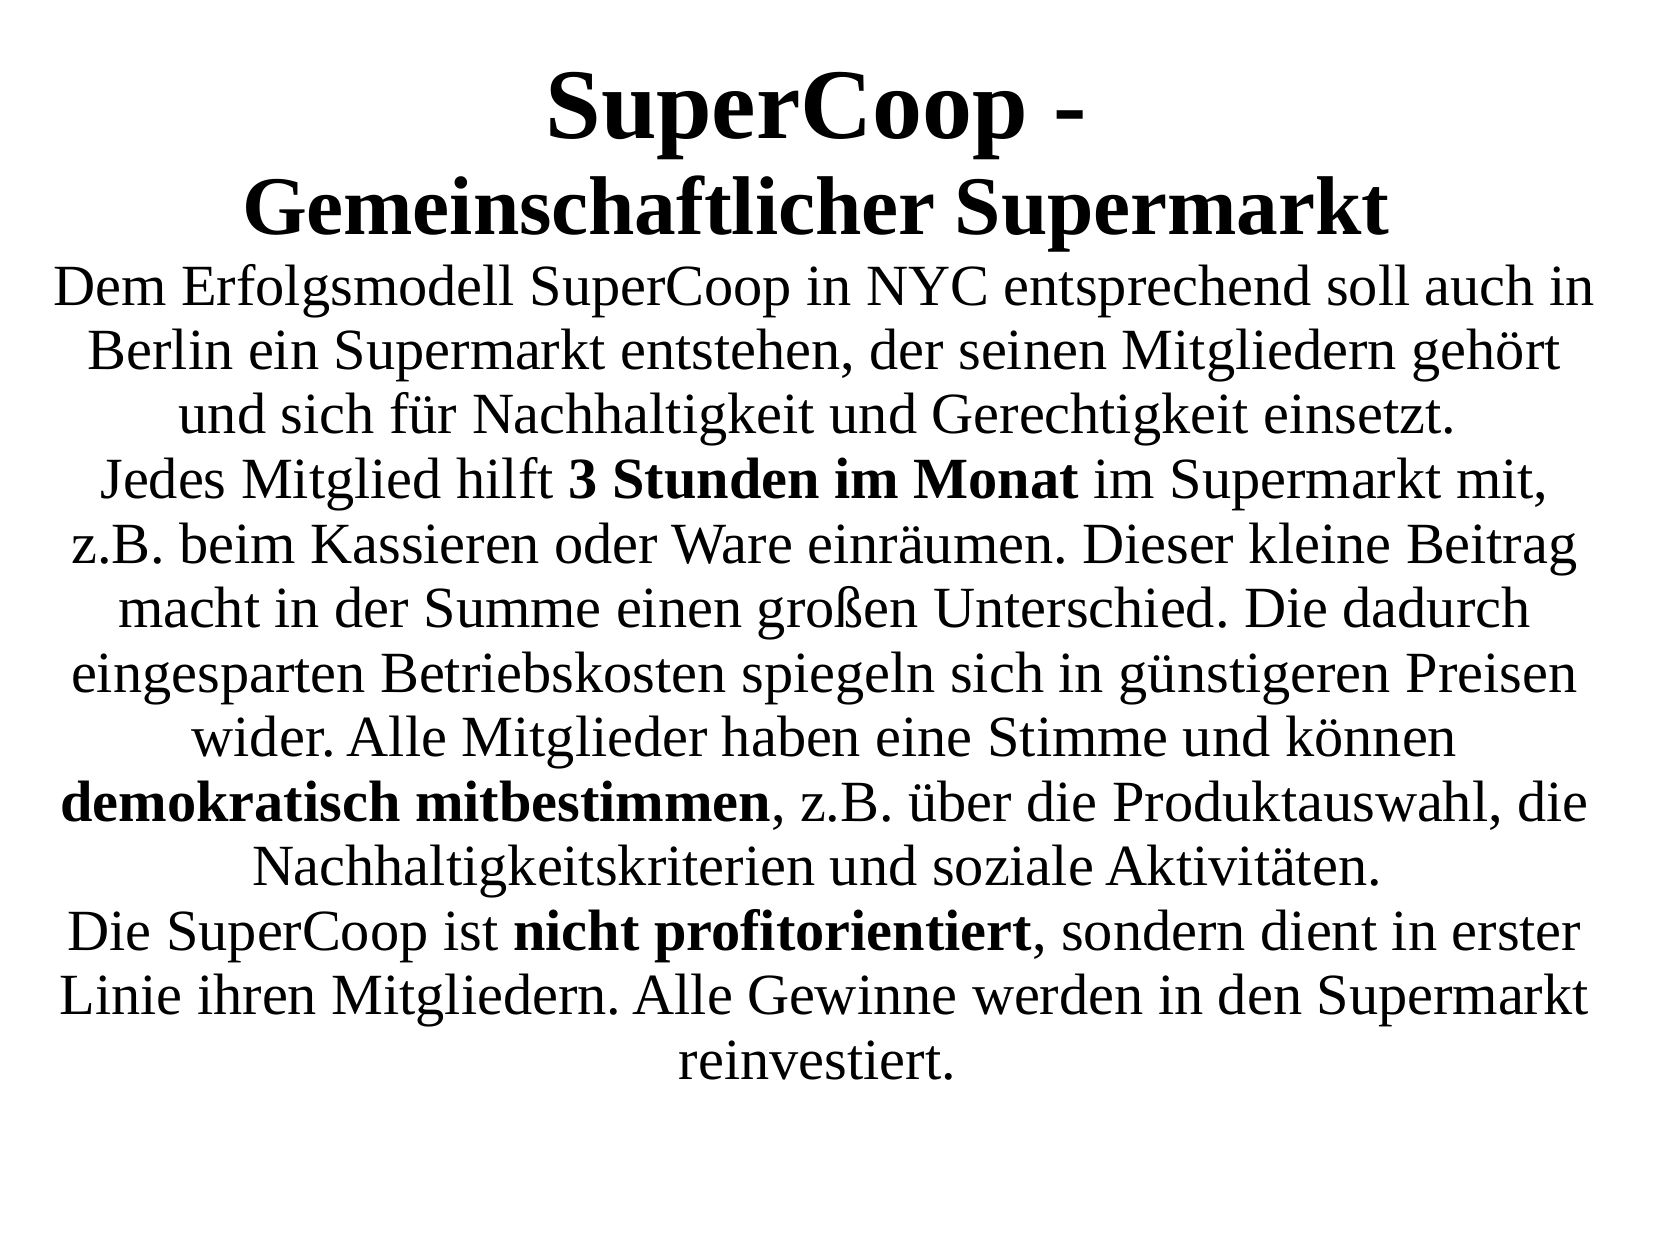

SuperCoop -
Gemeinschaftlicher Supermarkt
Dem Erfolgsmodell SuperCoop in NYC entsprechend soll auch in Berlin ein Supermarkt entstehen, der seinen Mitgliedern gehört und sich für Nachhaltigkeit und Gerechtigkeit einsetzt.
Jedes Mitglied hilft 3 Stunden im Monat im Supermarkt mit, z.B. beim Kassieren oder Ware einräumen. Dieser kleine Beitrag macht in der Summe einen großen Unterschied. Die dadurch eingesparten Betriebskosten spiegeln sich in günstigeren Preisen wider. Alle Mitglieder haben eine Stimme und können demokratisch mitbestimmen, z.B. über die Produktauswahl, die Nachhaltigkeitskriterien und soziale Aktivitäten.
Die SuperCoop ist nicht profitorientiert, sondern dient in erster Linie ihren Mitgliedern. Alle Gewinne werden in den Supermarkt reinvestiert.